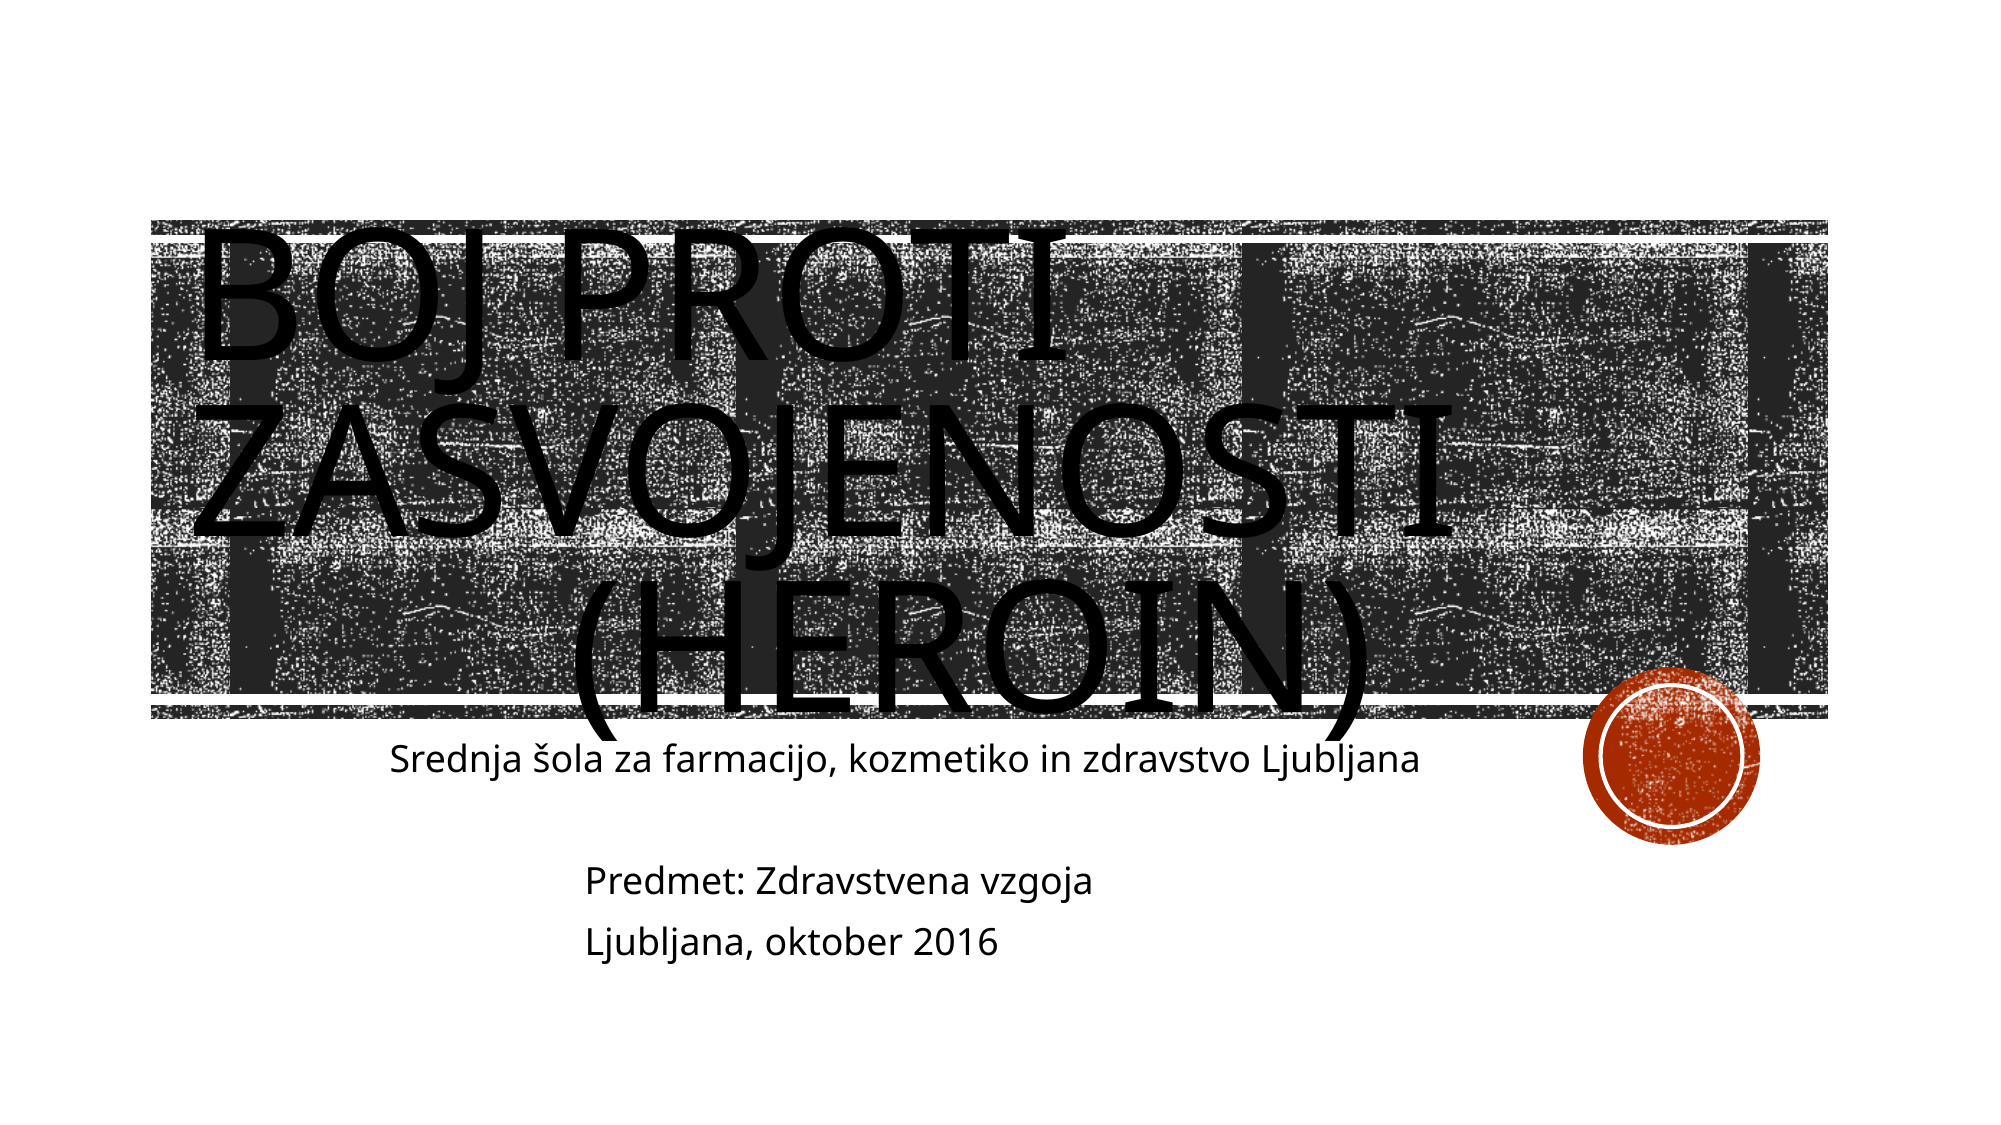

# BOJ PROTI ZASVOJENOSTI (heroin)
Srednja šola za farmacijo, kozmetiko in zdravstvo Ljubljana
 Predmet: Zdravstvena vzgoja
 Ljubljana, oktober 2016